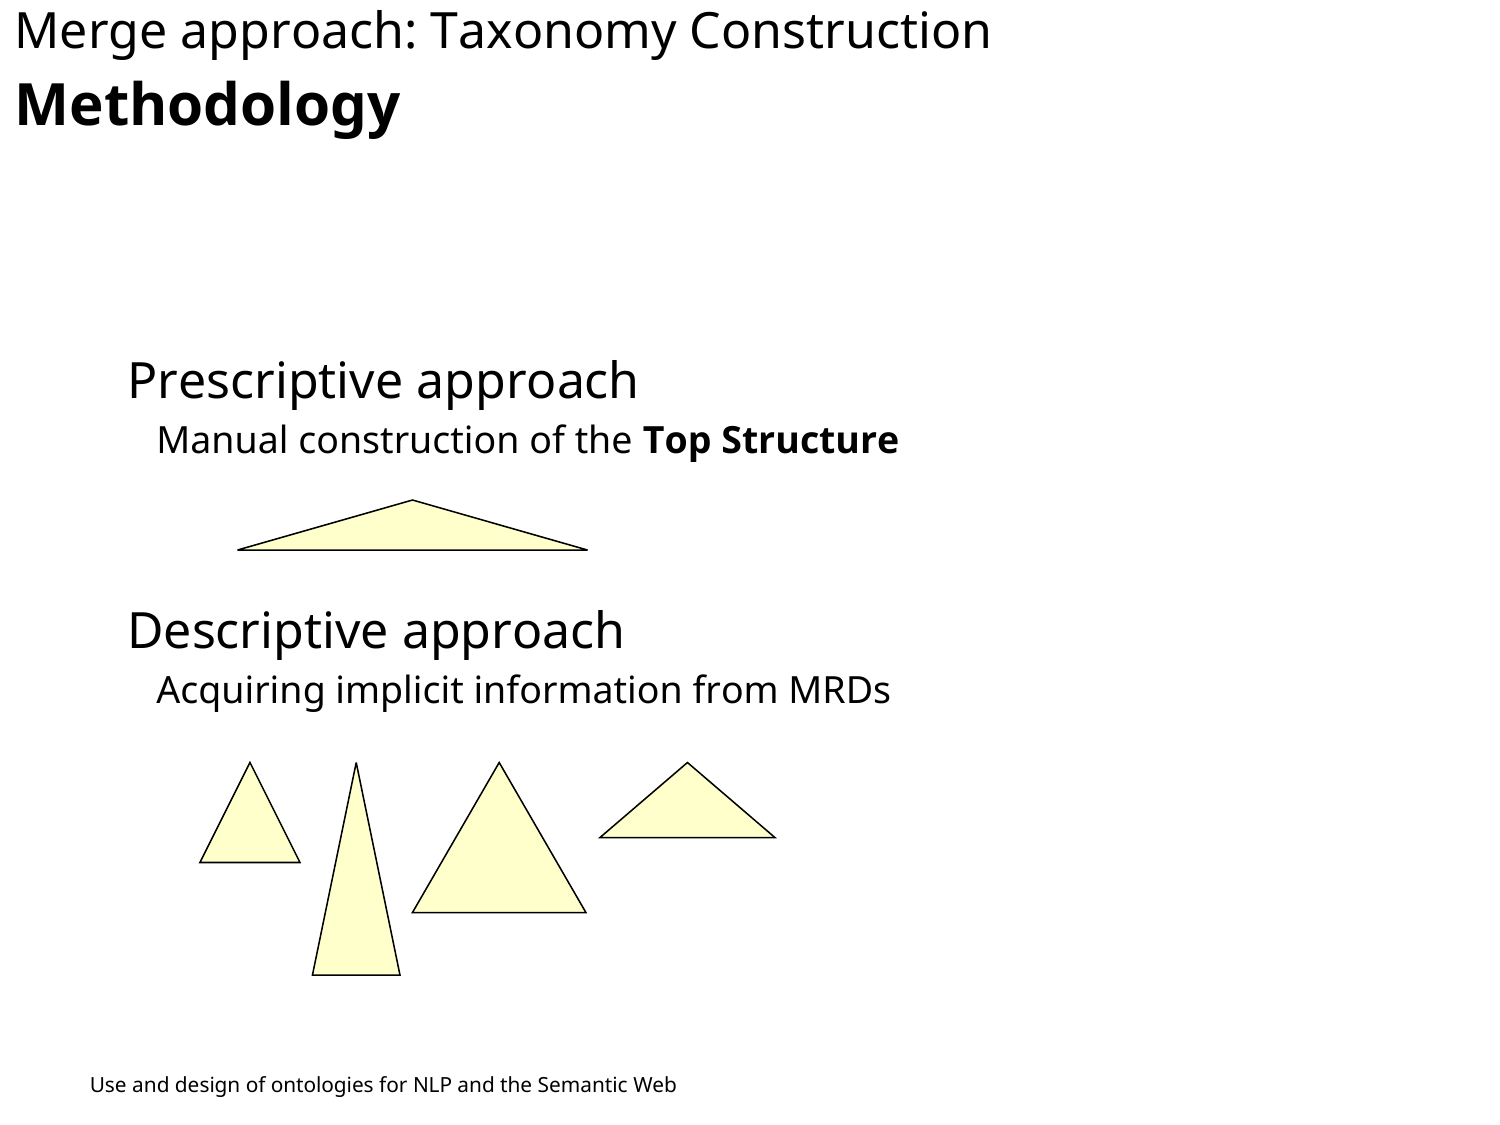

# Merge approach: Taxonomy Construction Methodology
Mixed Methodology
Prescriptive approach
 Manual construction of the Top Structure
Descriptive approach
 Acquiring implicit information from MRDs